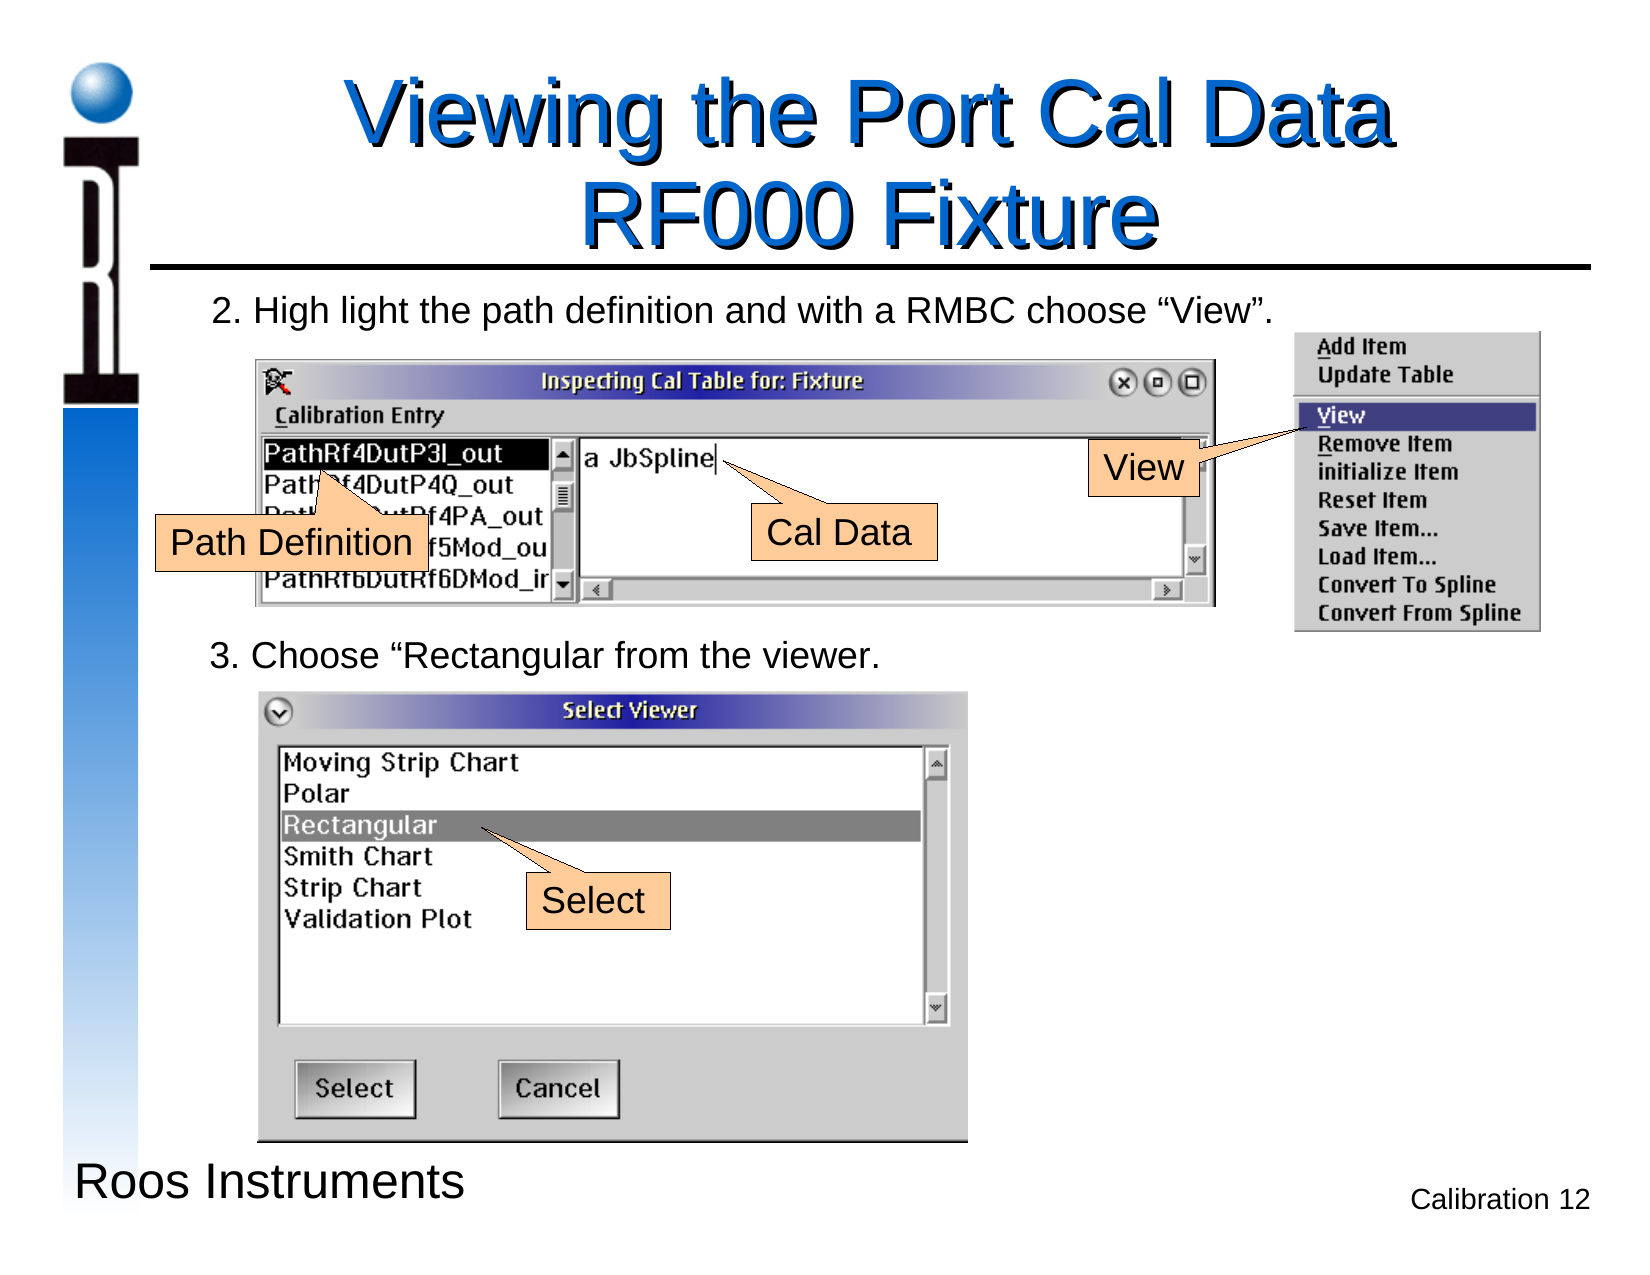

# Viewing the Port Cal Data RF000 Fixture
2. High light the path definition and with a RMBC choose “View”.
View
Cal Data
Path Definition
3. Choose “Rectangular from the viewer.
Select
12